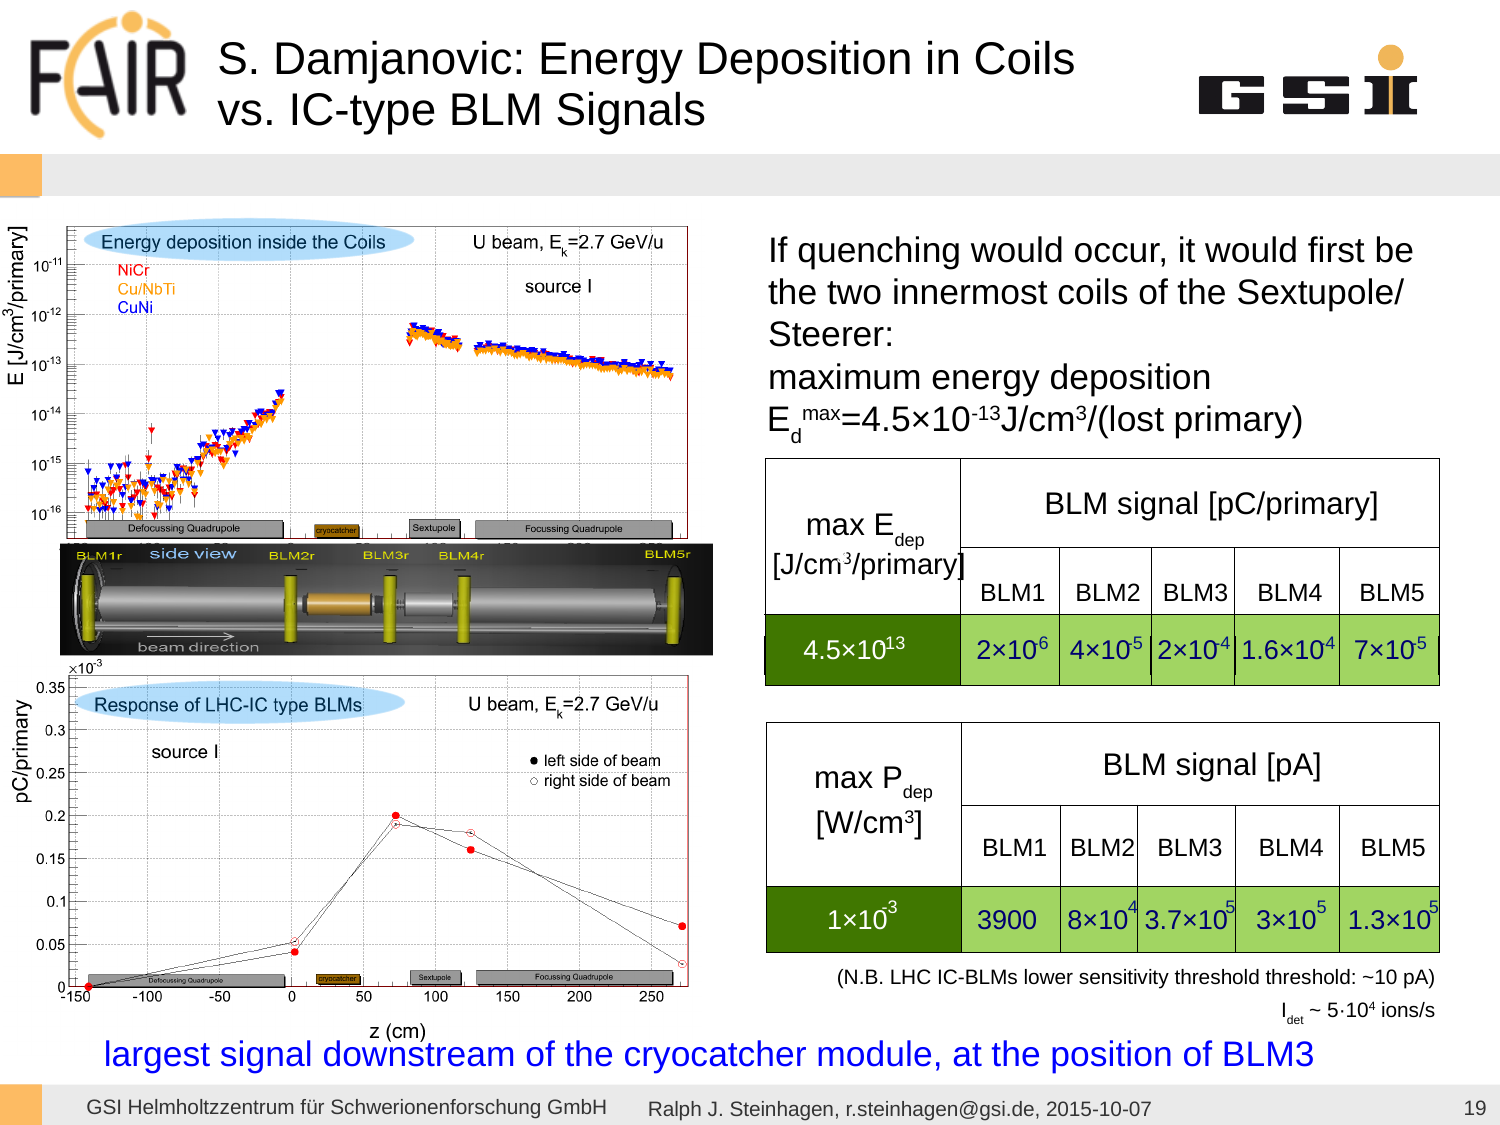

# S. Damjanovic: Energy Deposition in Coils vs. IC-type BLM Signals
If quenching would occur, it would first be
the two innermost coils of the Sextupole/
Steerer:
maximum energy deposition
Edmax=4.5×10-13J/cm3/(lost primary)
BLM signal [pC/primary]
max Edep
3
[J/cm3/primary]
BLM1
BLM2
BLM3
BLM4
BLM5
-13
-6
-5
-4
-4
-5
 4.5×10
 2×10
4×10
2×10
1.6×10
7×10
BLM signal [pA]
 max Pdep
[W/cm3]
BLM1
BLM2
BLM3
BLM4
BLM5
-3
4
5
5
5
 1×10
 3900
8×10
3.7×10
3×10
1.3×10
(N.B. LHC IC-BLMs lower sensitivity threshold threshold: ~10 pA)
Idet ~ 5·104 ions/s
largest signal downstream of the cryocatcher module, at the position of BLM3